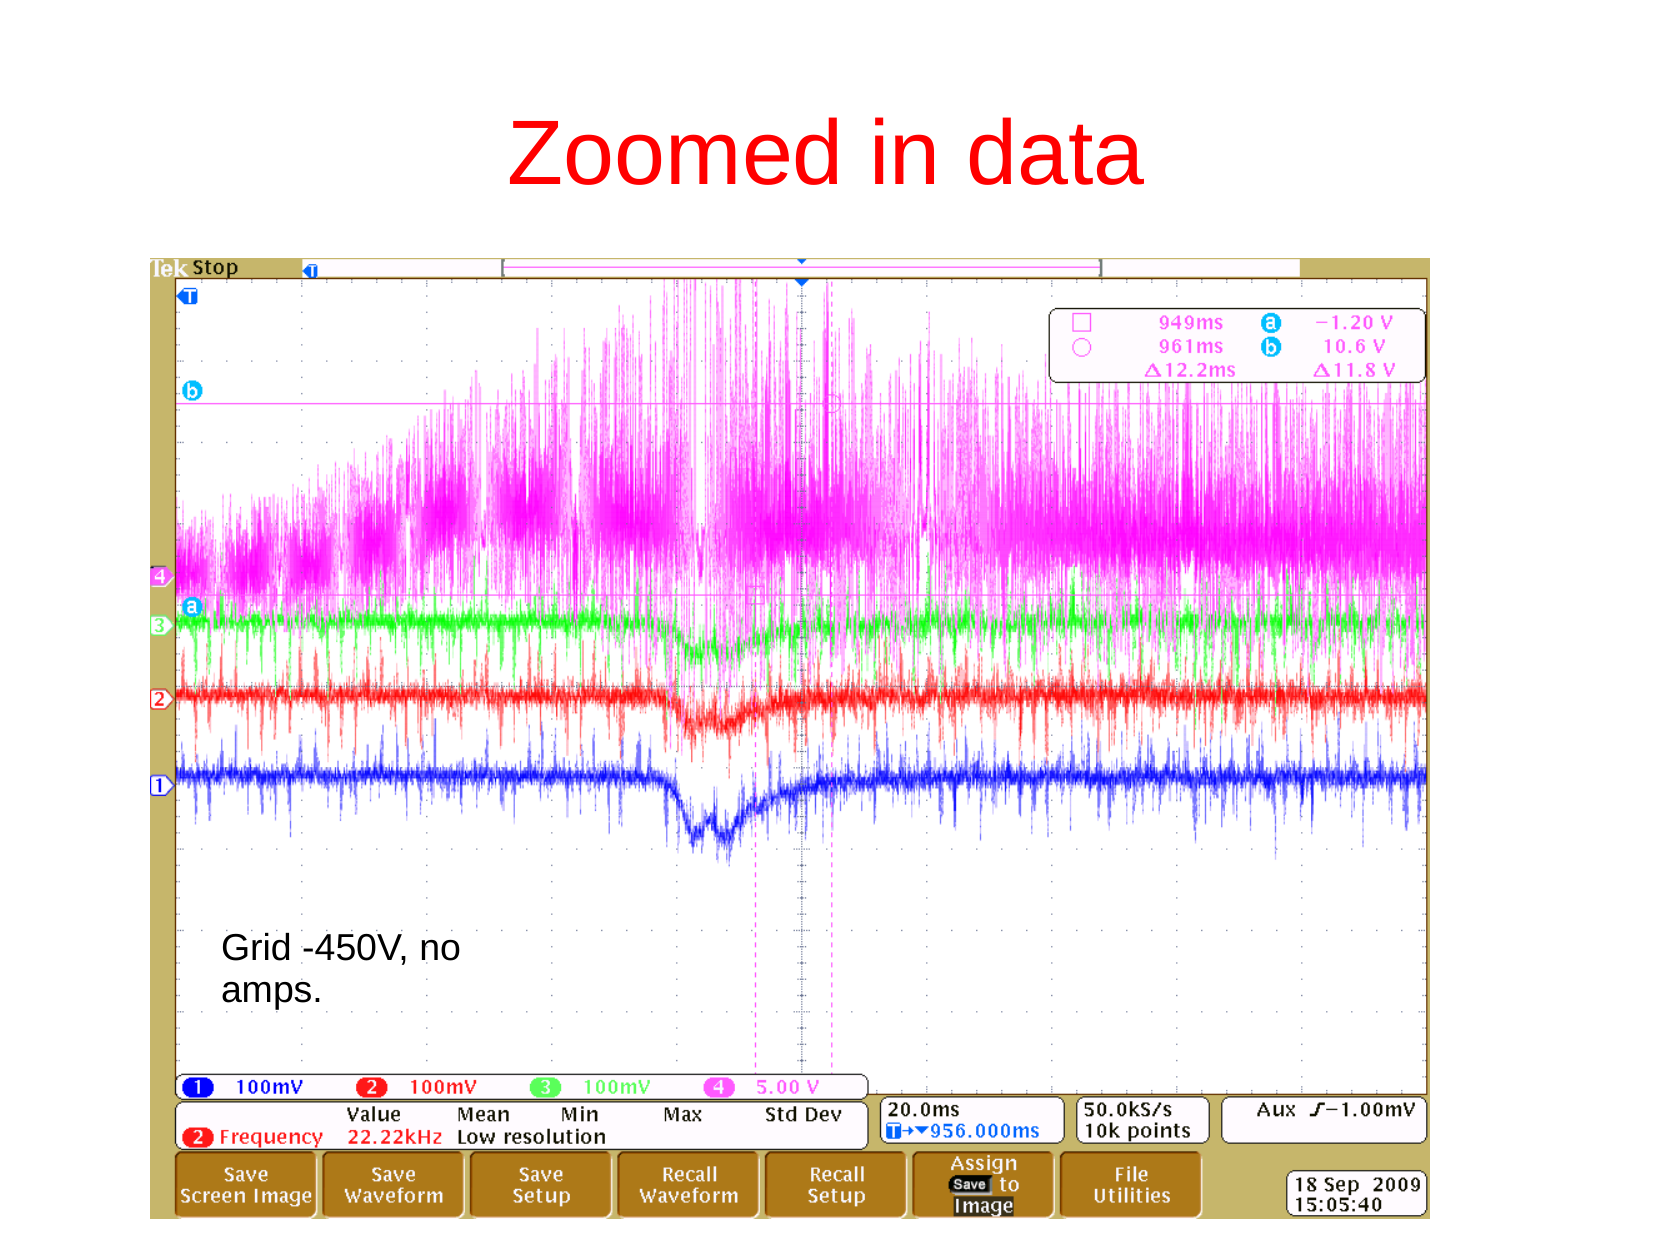

# Zoomed in data
Grid -450V, no amps.